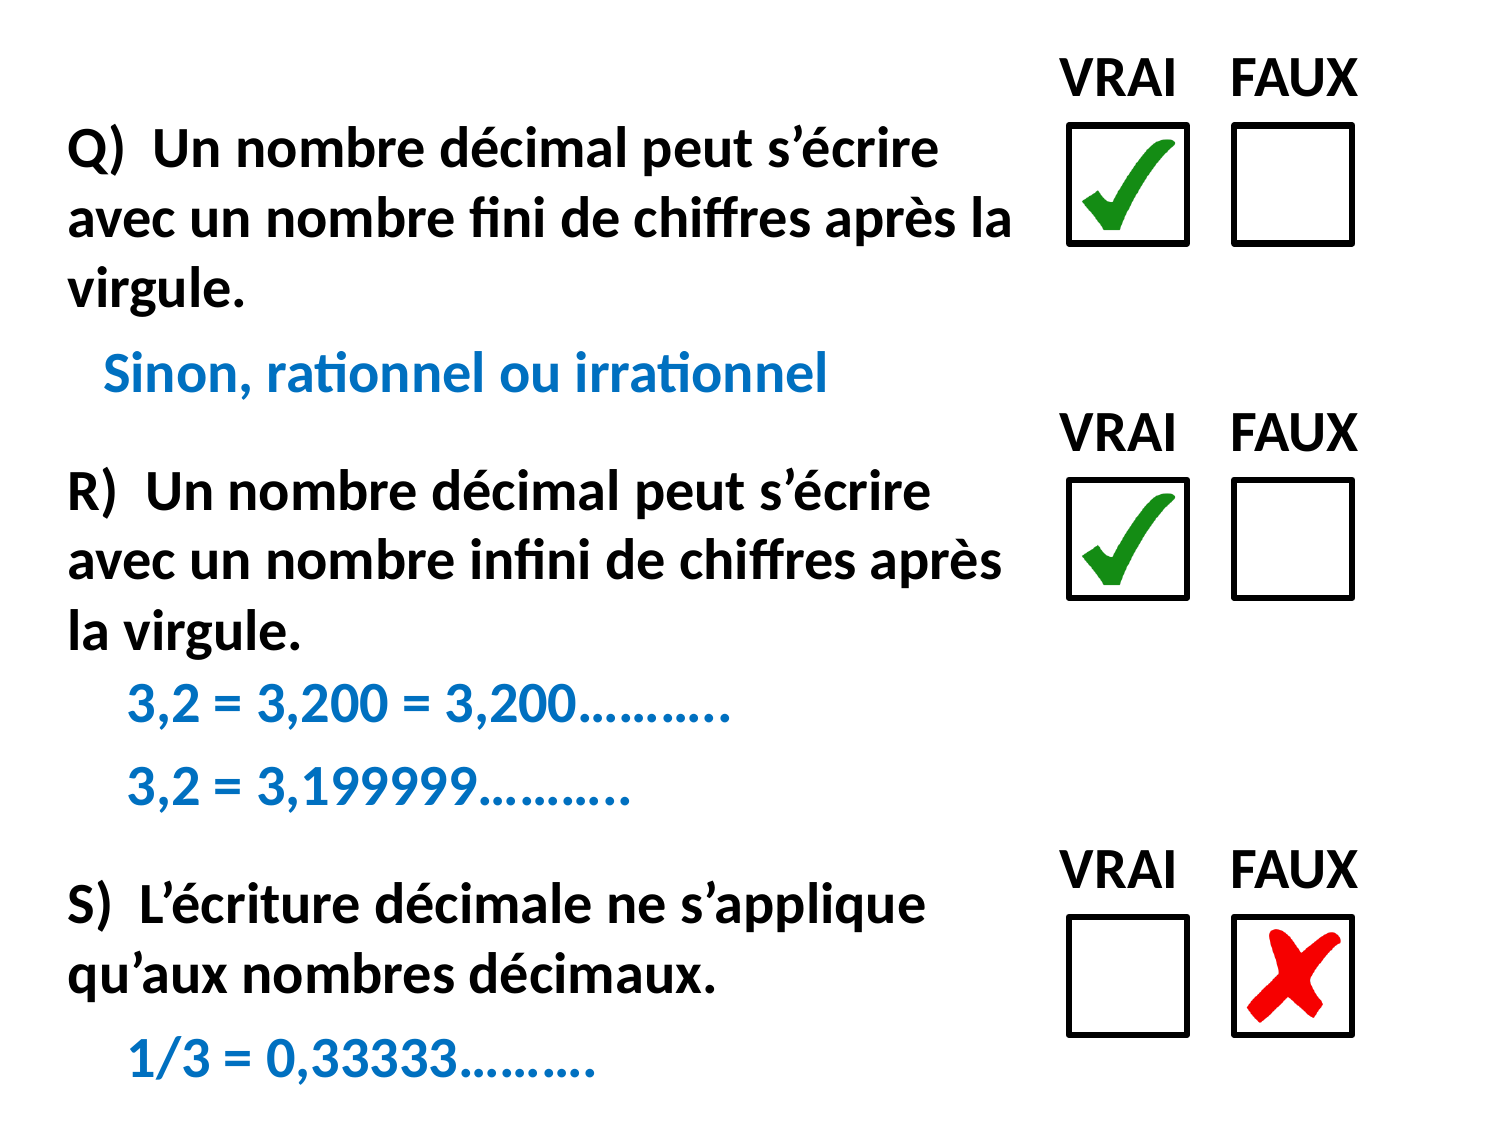

VRAI FAUX
Q) Un nombre décimal peut s’écrire avec un nombre fini de chiffres après la virgule.
Sinon, rationnel ou irrationnel
VRAI FAUX
R) Un nombre décimal peut s’écrire avec un nombre infini de chiffres après la virgule.
3,2 = 3,200 = 3,200………..
3,2 = 3,199999………..
VRAI FAUX
S) L’écriture décimale ne s’applique qu’aux nombres décimaux.
1/3 = 0,33333……….